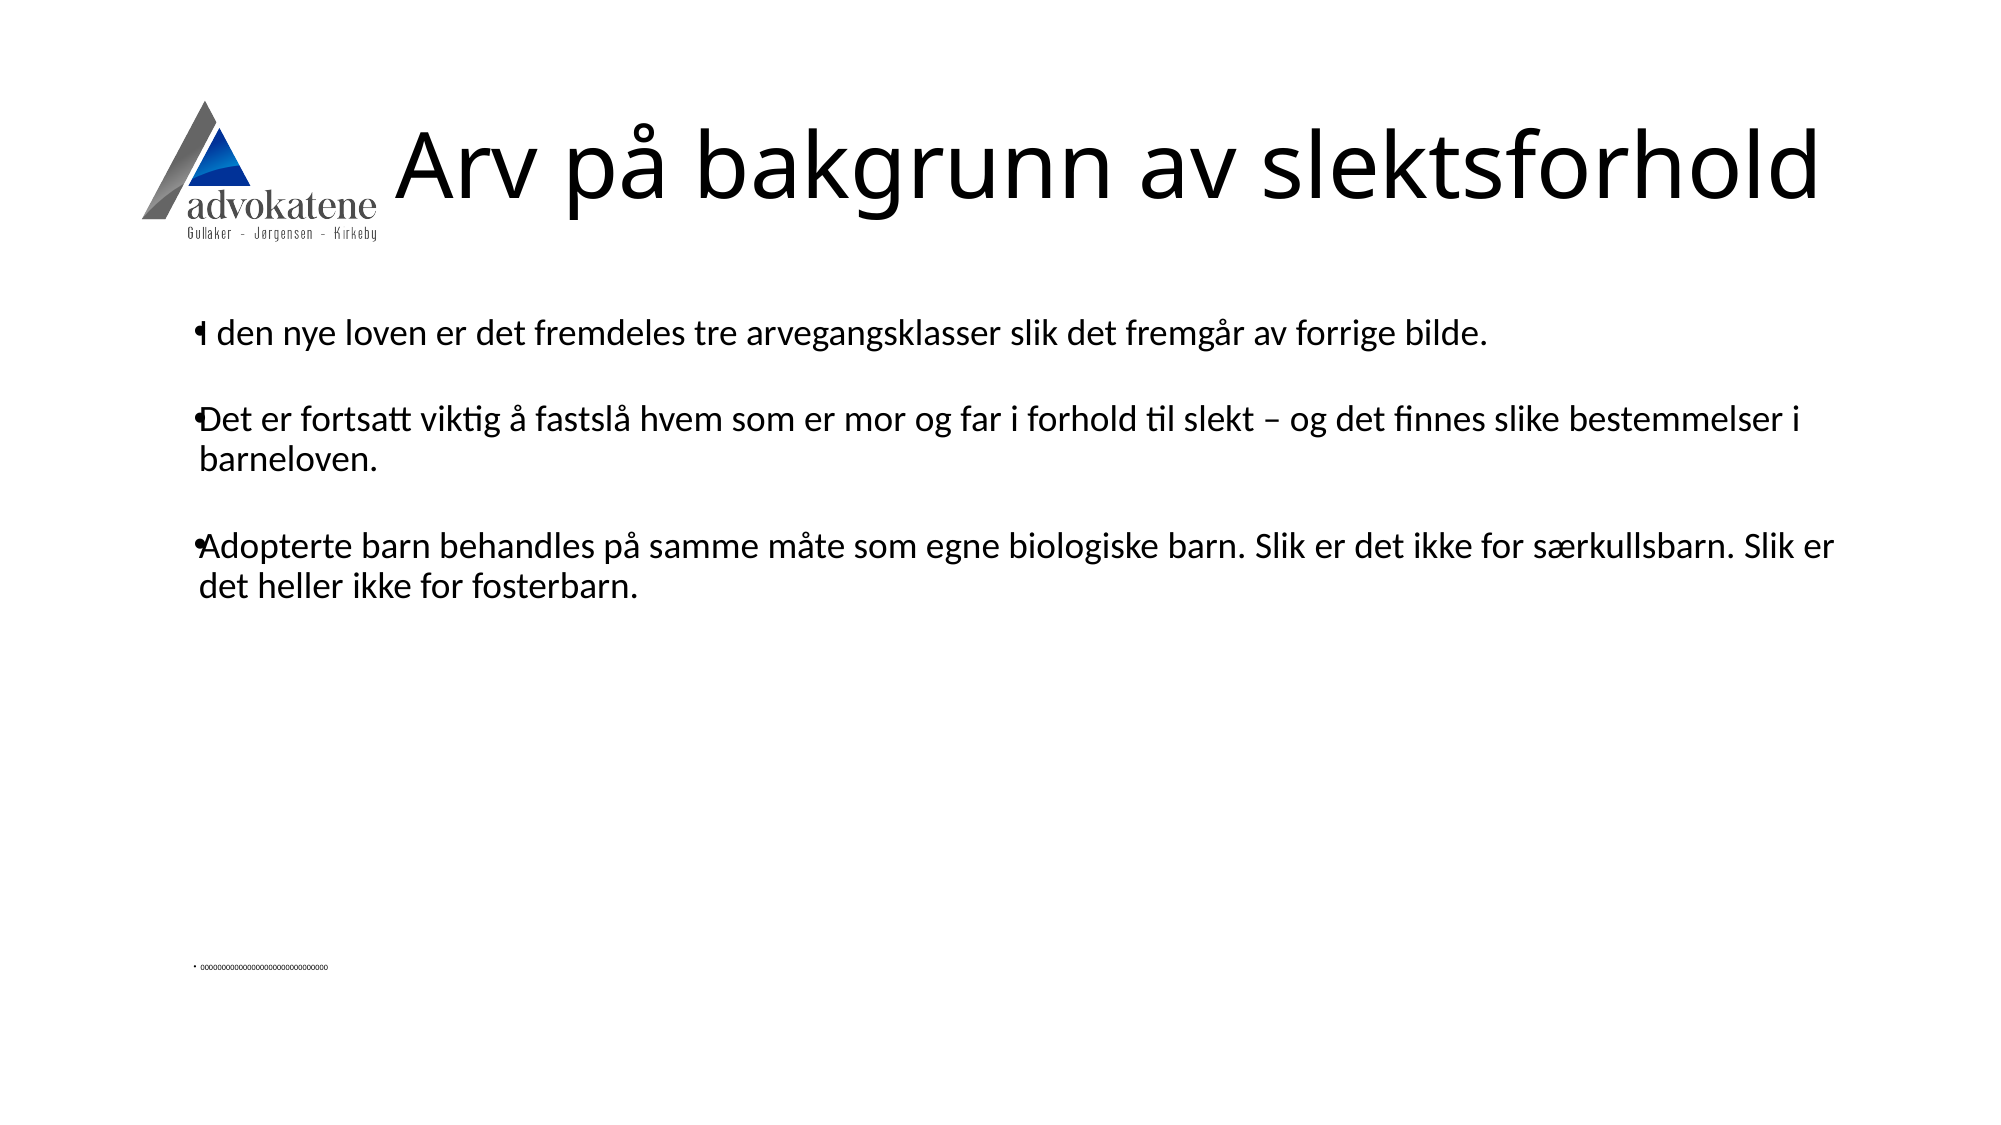

# Arv på bakgrunn av slektsforhold
I den nye loven er det fremdeles tre arvegangsklasser slik det fremgår av forrige bilde.
Det er fortsatt viktig å fastslå hvem som er mor og far i forhold til slekt – og det finnes slike bestemmelser i barneloven.
Adopterte barn behandles på samme måte som egne biologiske barn. Slik er det ikke for særkullsbarn. Slik er det heller ikke for fosterbarn.
 000000000000000000000000000000